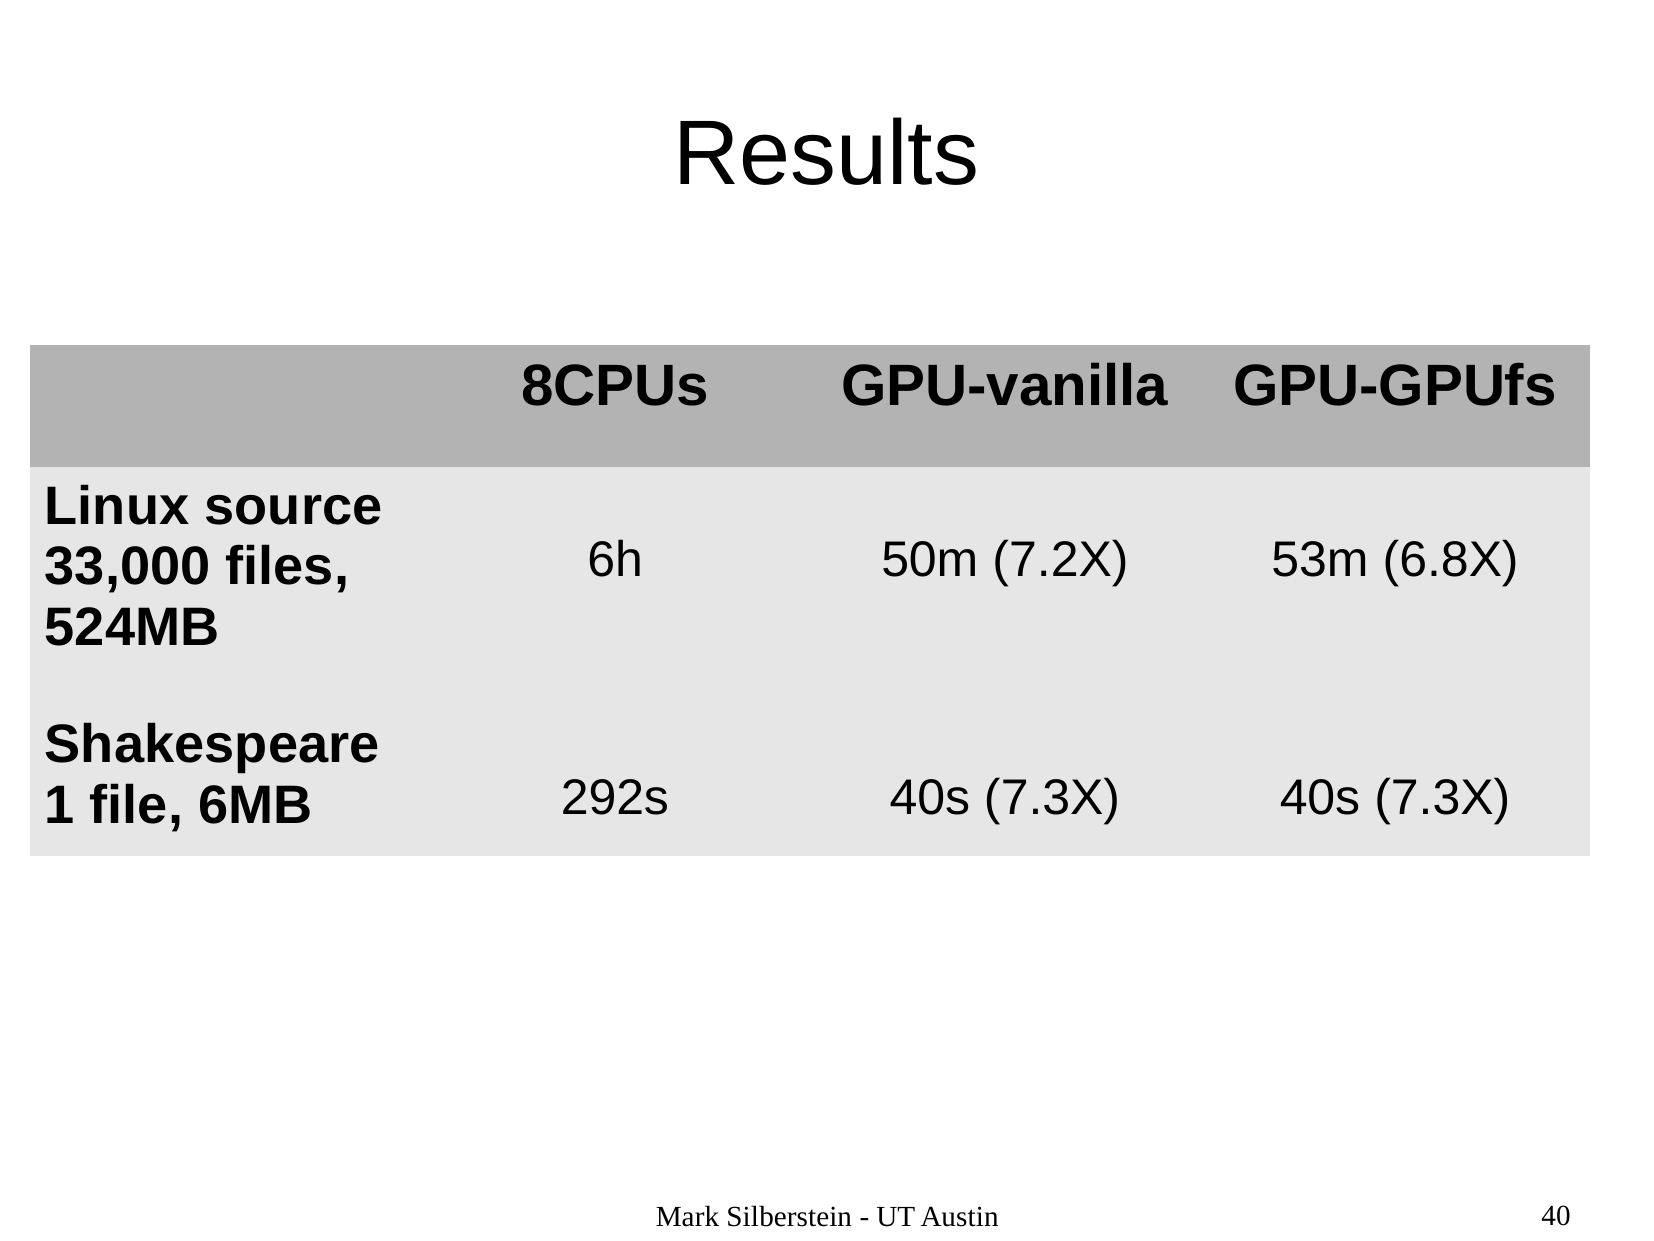

# Results
| | 8CPUs | GPU-vanilla | GPU-GPUfs |
| --- | --- | --- | --- |
| Linux source 33,000 files, 524MB | 6h | 50m (7.2X) | 53m (6.8X) |
| Shakespeare 1 file, 6MB | 292s | 40s (7.3X) | 40s (7.3X) |
40
Mark Silberstein - UT Austin